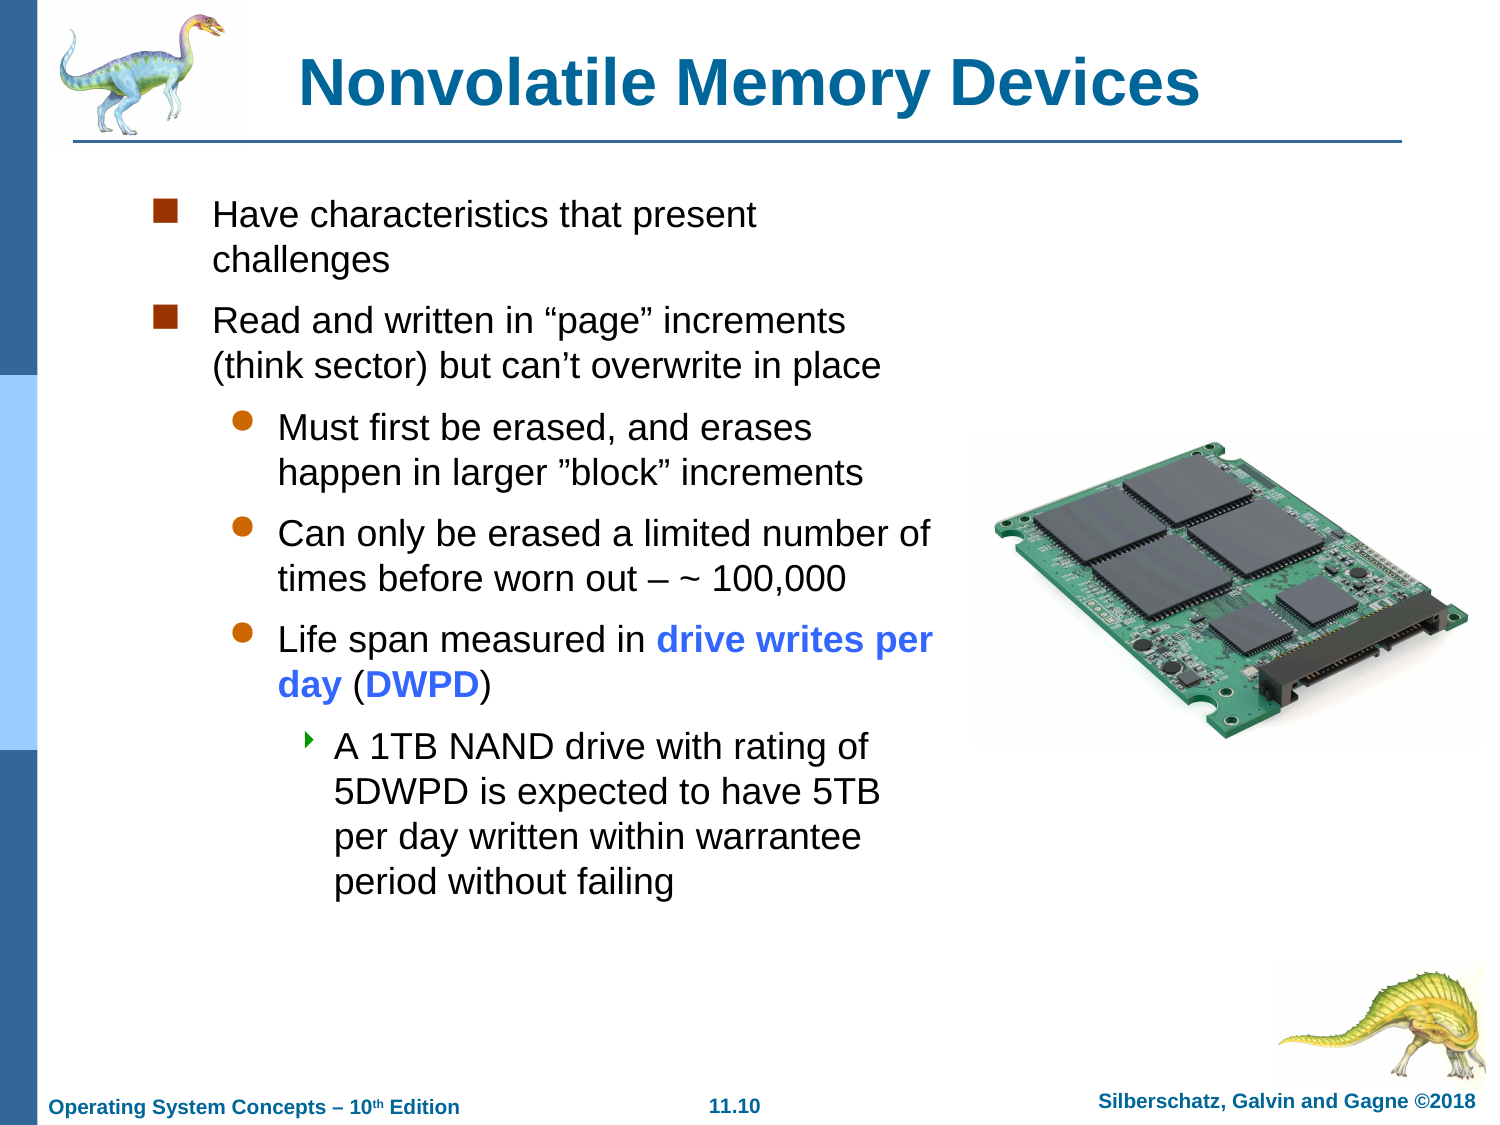

# Nonvolatile Memory Devices
Have characteristics that present challenges
Read and written in “page” increments (think sector) but can’t overwrite in place
Must first be erased, and erases happen in larger ”block” increments
Can only be erased a limited number of times before worn out – ~ 100,000
Life span measured in drive writes per day (DWPD)
A 1TB NAND drive with rating of 5DWPD is expected to have 5TB per day written within warrantee period without failing